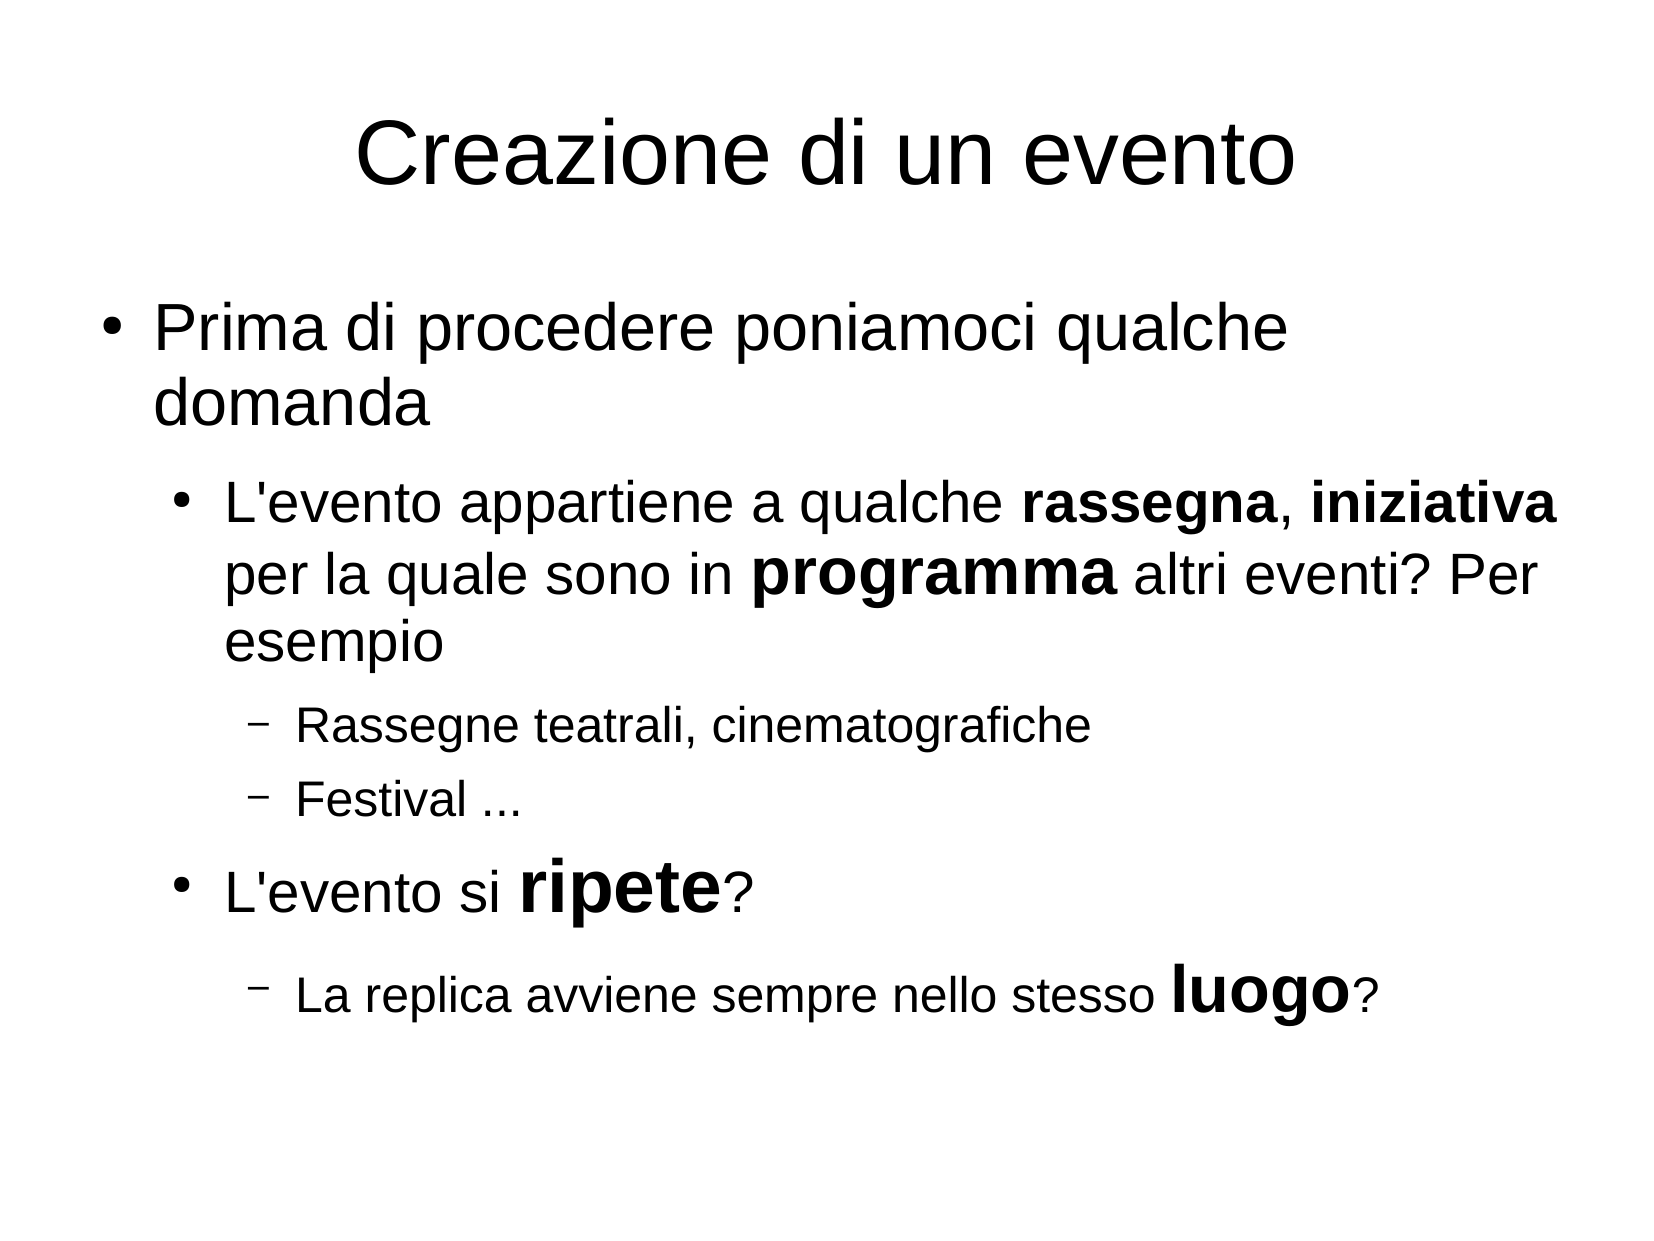

# Creazione di un evento
Prima di procedere poniamoci qualche domanda
L'evento appartiene a qualche rassegna, iniziativa per la quale sono in programma altri eventi? Per esempio
Rassegne teatrali, cinematografiche
Festival ...
L'evento si ripete?
La replica avviene sempre nello stesso luogo?